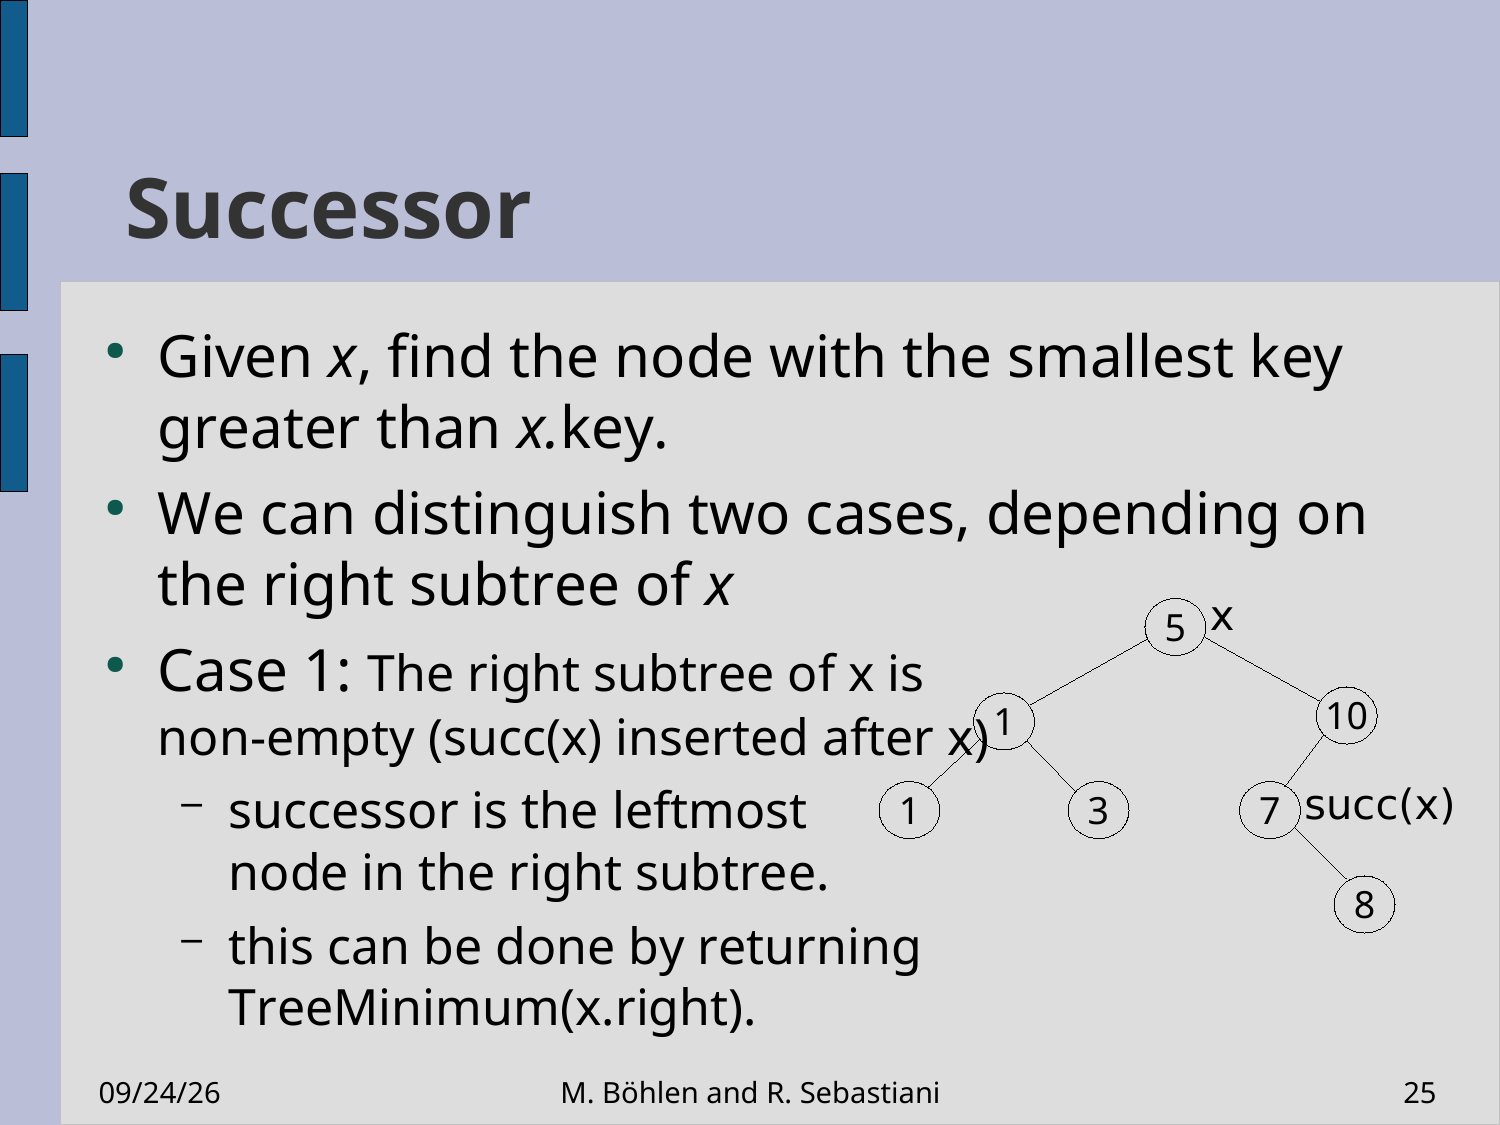

Successor
# Given x, find the node with the smallest key greater than x.key.
We can distinguish two cases, depending on the right subtree of x
Case 1: The right subtree of x is
non-empty (succ(x) inserted after x)
successor is the leftmost
node in the right subtree.
this can be done by returning
TreeMinimum(x.right).
x
5
10
1
succ(x)
1
3
7
8
M. Böhlen and R. Sebastiani
25